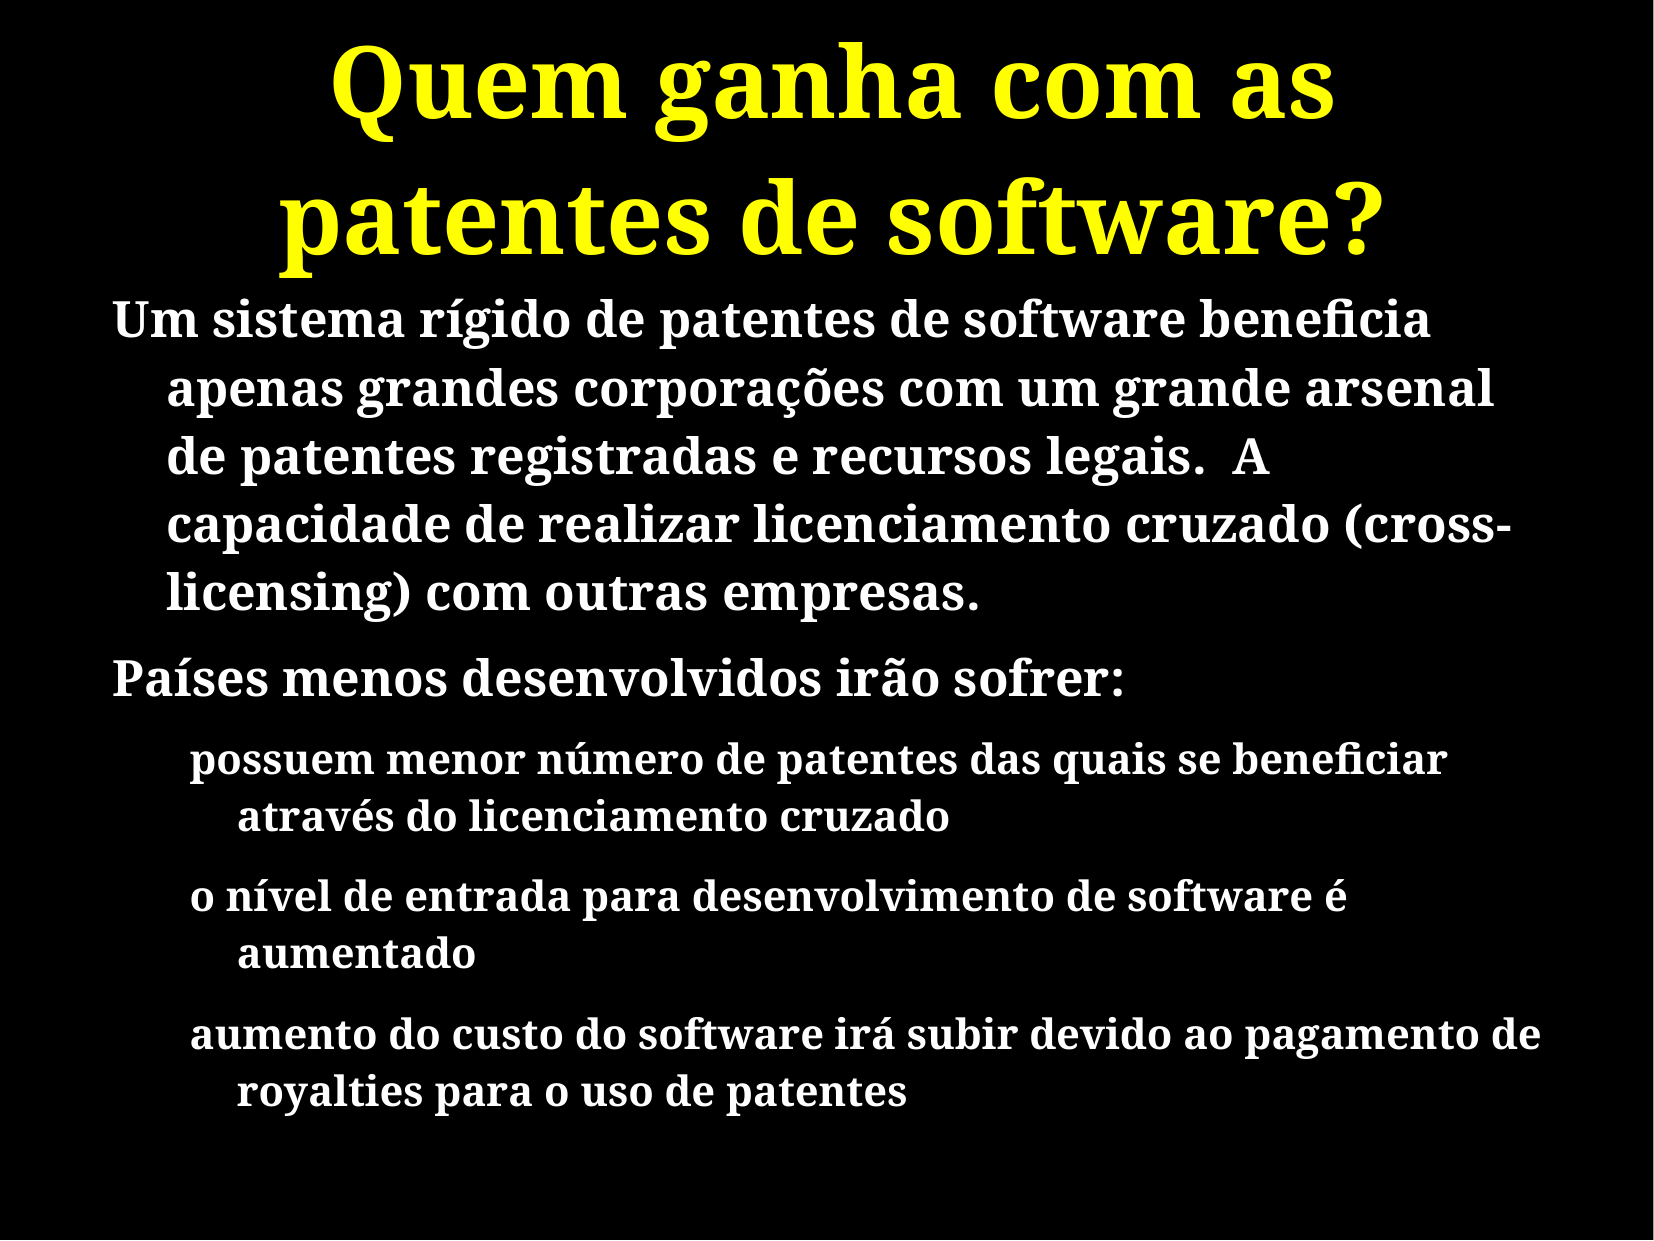

# Quem ganha com as patentes de software?
Um sistema rígido de patentes de software beneficia apenas grandes corporações com um grande arsenal de patentes registradas e recursos legais. A capacidade de realizar licenciamento cruzado (cross-licensing) com outras empresas.
Países menos desenvolvidos irão sofrer:
possuem menor número de patentes das quais se beneficiar através do licenciamento cruzado
o nível de entrada para desenvolvimento de software é aumentado
aumento do custo do software irá subir devido ao pagamento de royalties para o uso de patentes